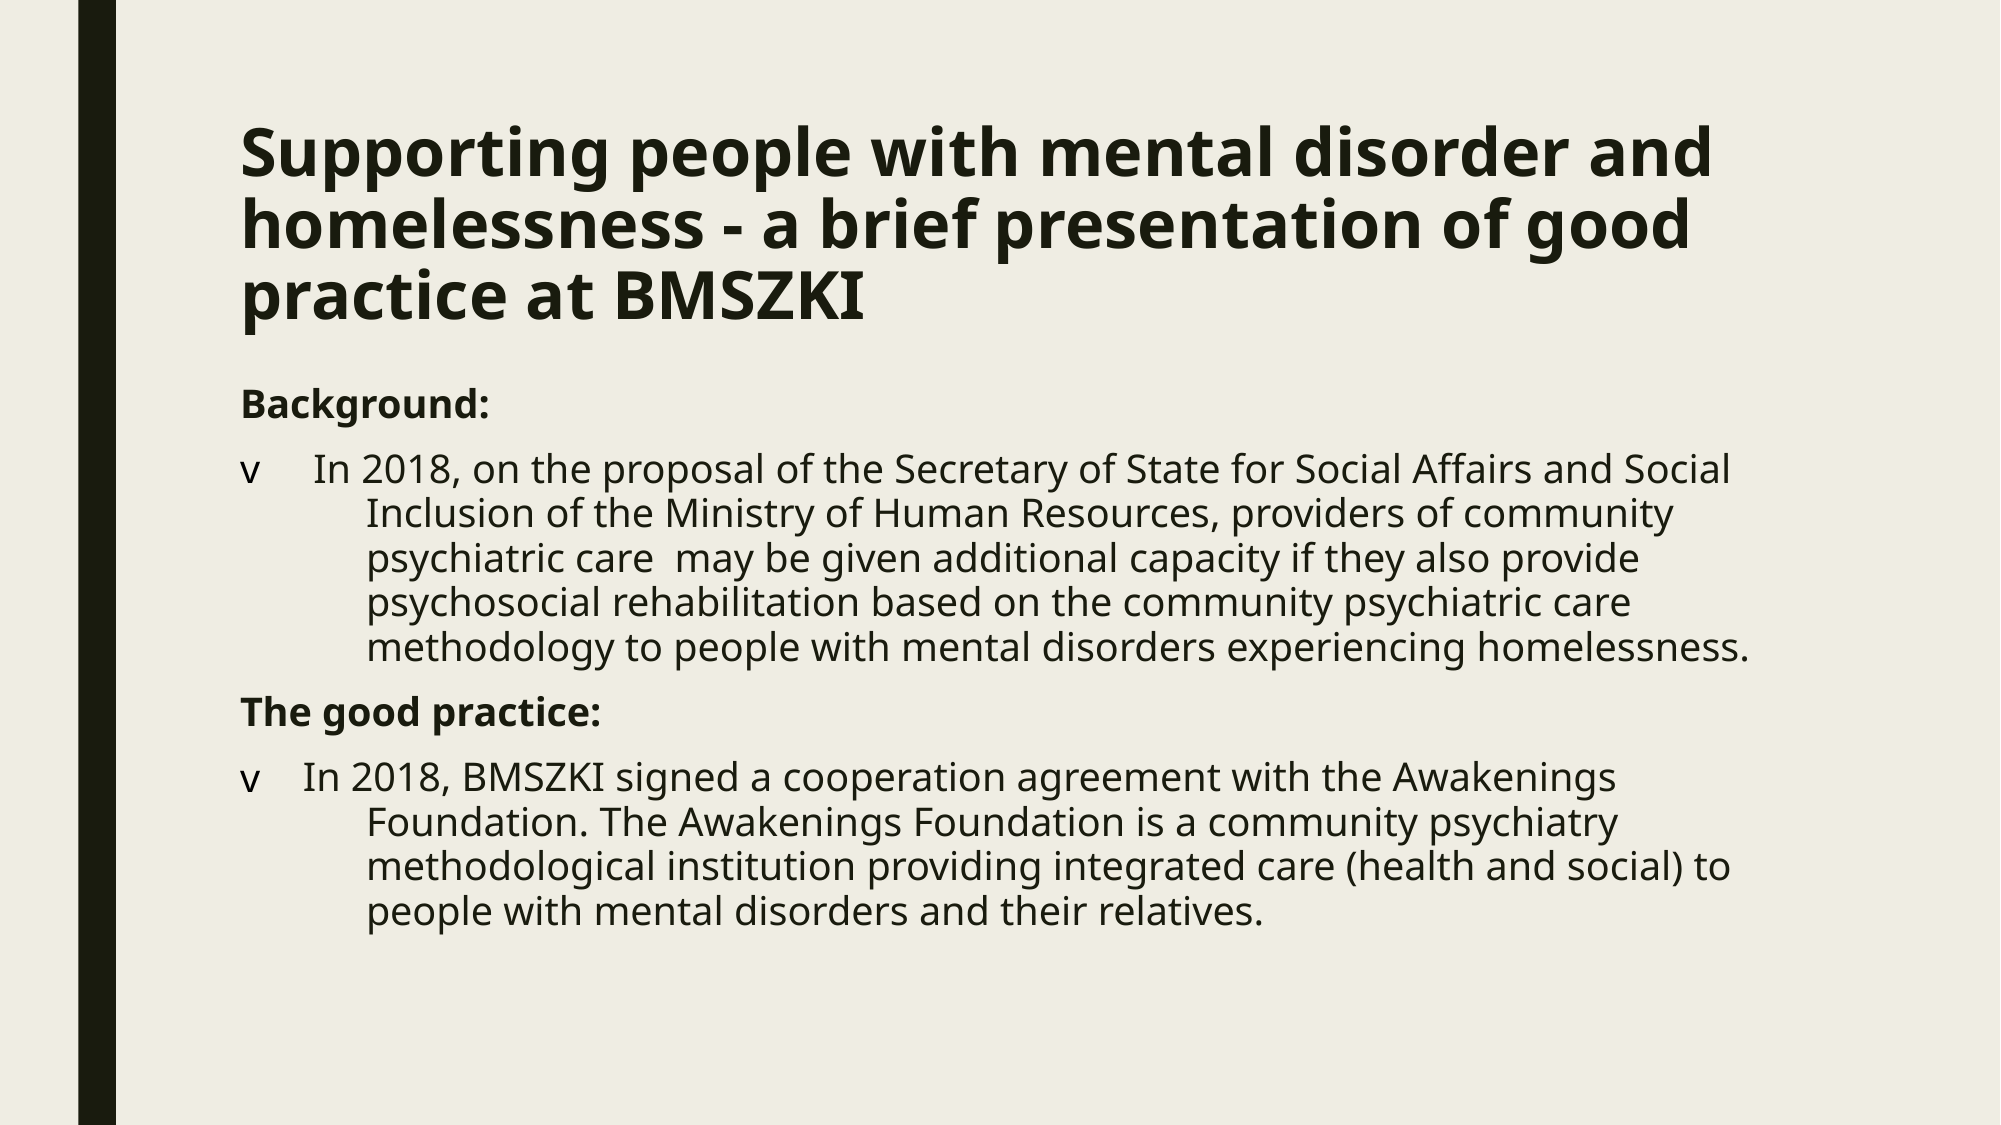

# Supporting people with mental disorder and homelessness - a brief presentation of good practice at BMSZKI
Background:
 In 2018, on the proposal of the Secretary of State for Social Affairs and Social Inclusion of the Ministry of Human Resources, providers of community psychiatric care may be given additional capacity if they also provide psychosocial rehabilitation based on the community psychiatric care methodology to people with mental disorders experiencing homelessness.
The good practice:
In 2018, BMSZKI signed a cooperation agreement with the Awakenings Foundation. The Awakenings Foundation is a community psychiatry methodological institution providing integrated care (health and social) to people with mental disorders and their relatives.